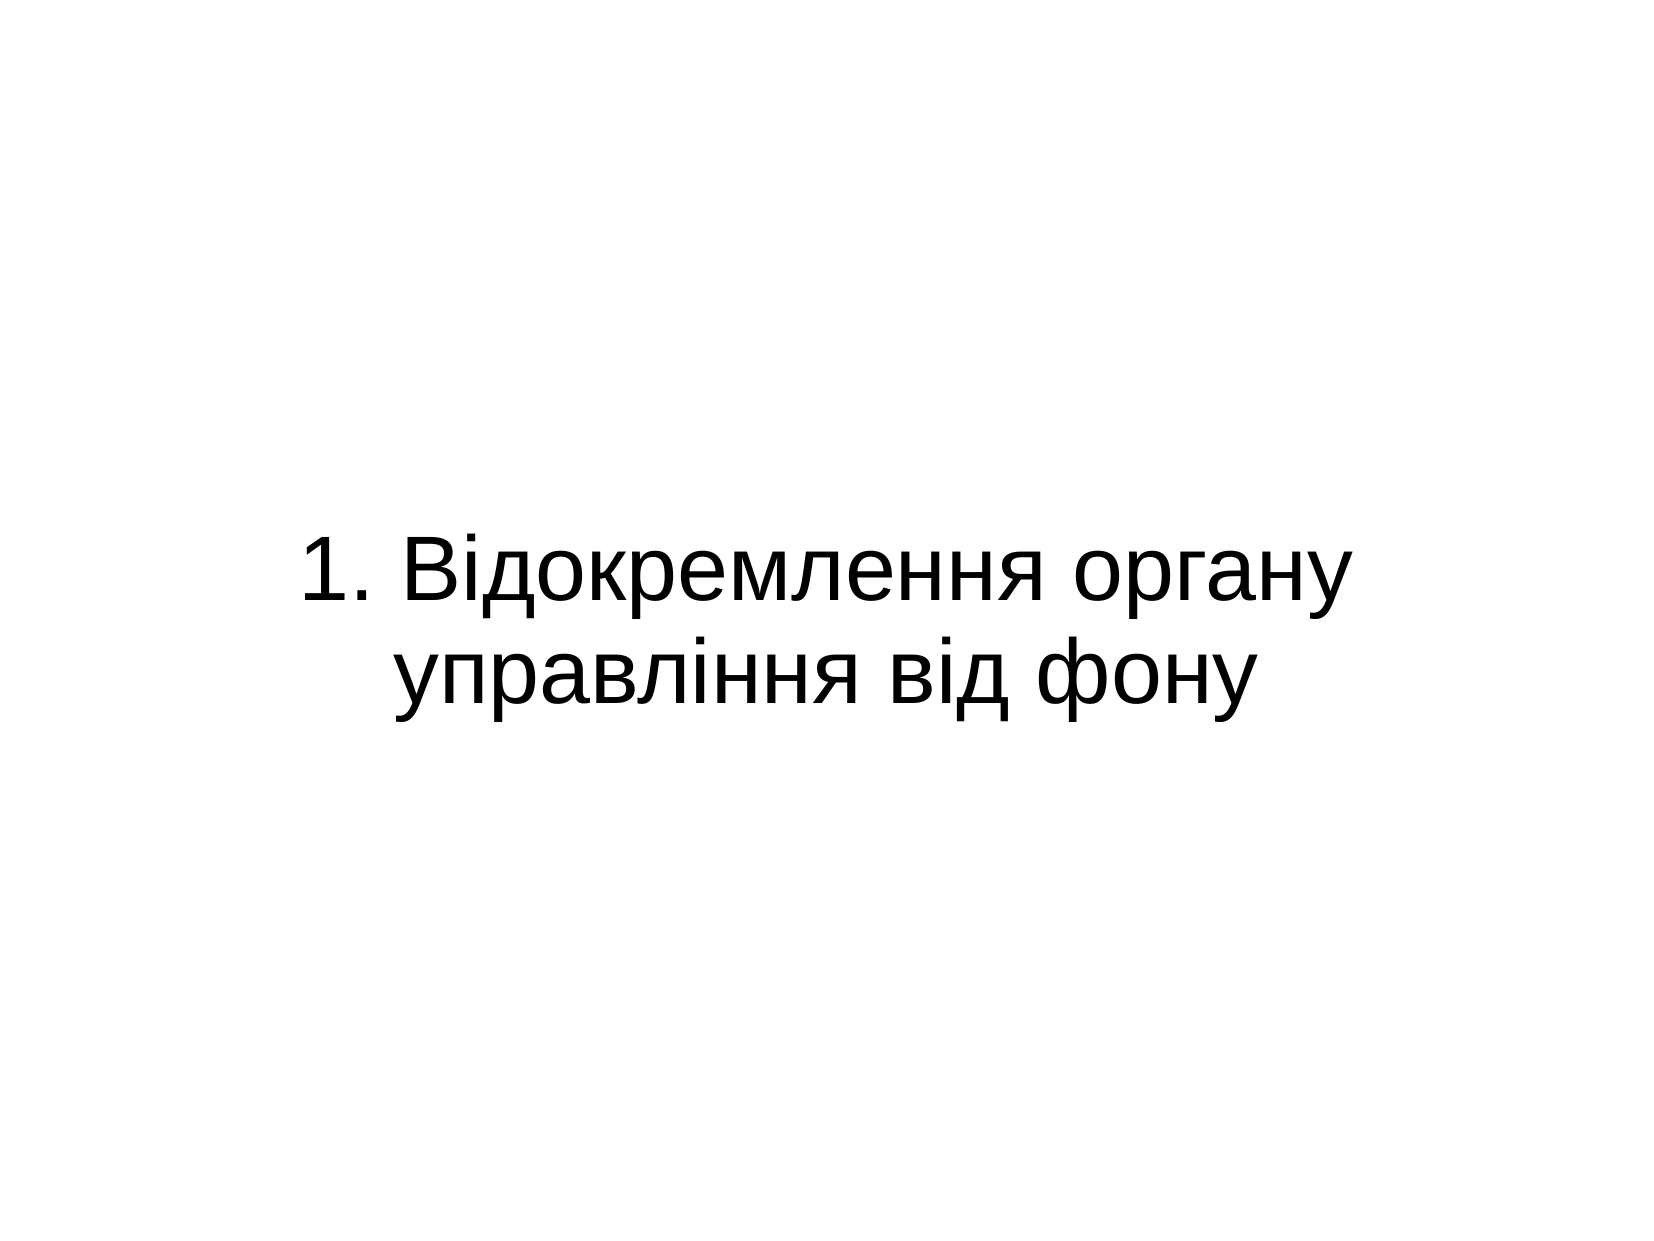

# 1. Відокремлення органу управління від фону